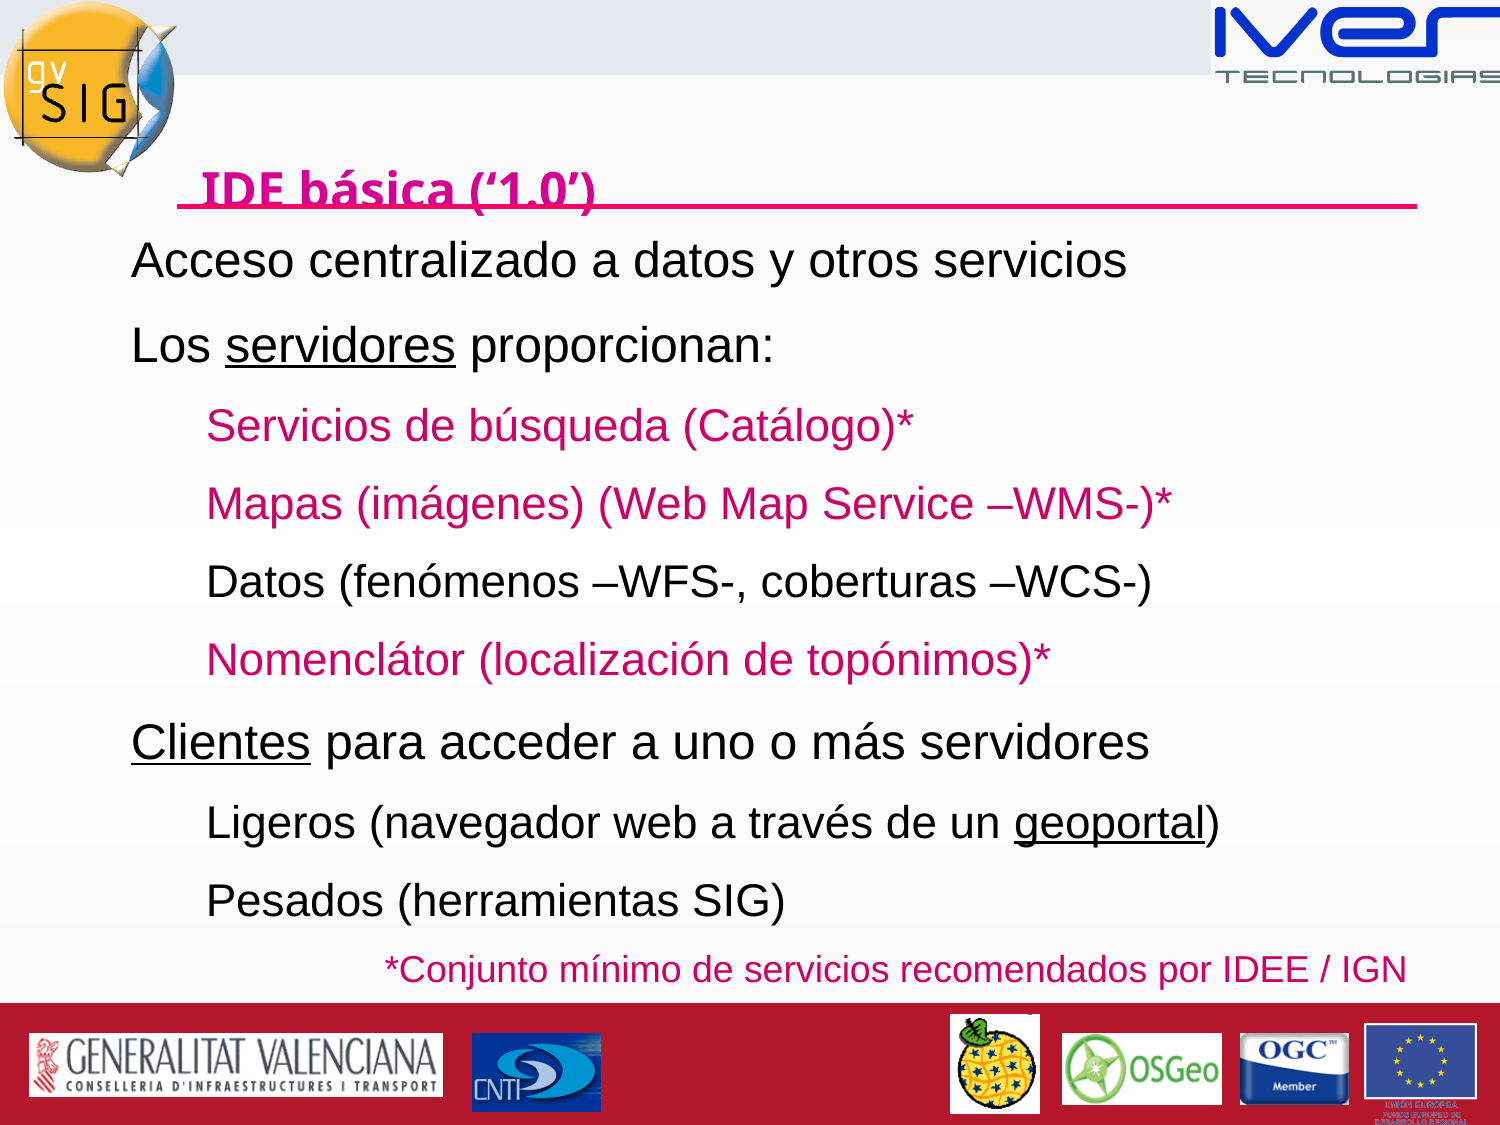

IDE básica (‘1.0’)
Acceso centralizado a datos y otros servicios
Los servidores proporcionan:
Servicios de búsqueda (Catálogo)*
Mapas (imágenes) (Web Map Service –WMS-)*
Datos (fenómenos –WFS-, coberturas –WCS-)
Nomenclátor (localización de topónimos)*
Clientes para acceder a uno o más servidores
Ligeros (navegador web a través de un geoportal)
Pesados (herramientas SIG)
*Conjunto mínimo de servicios recomendados por IDEE / IGN